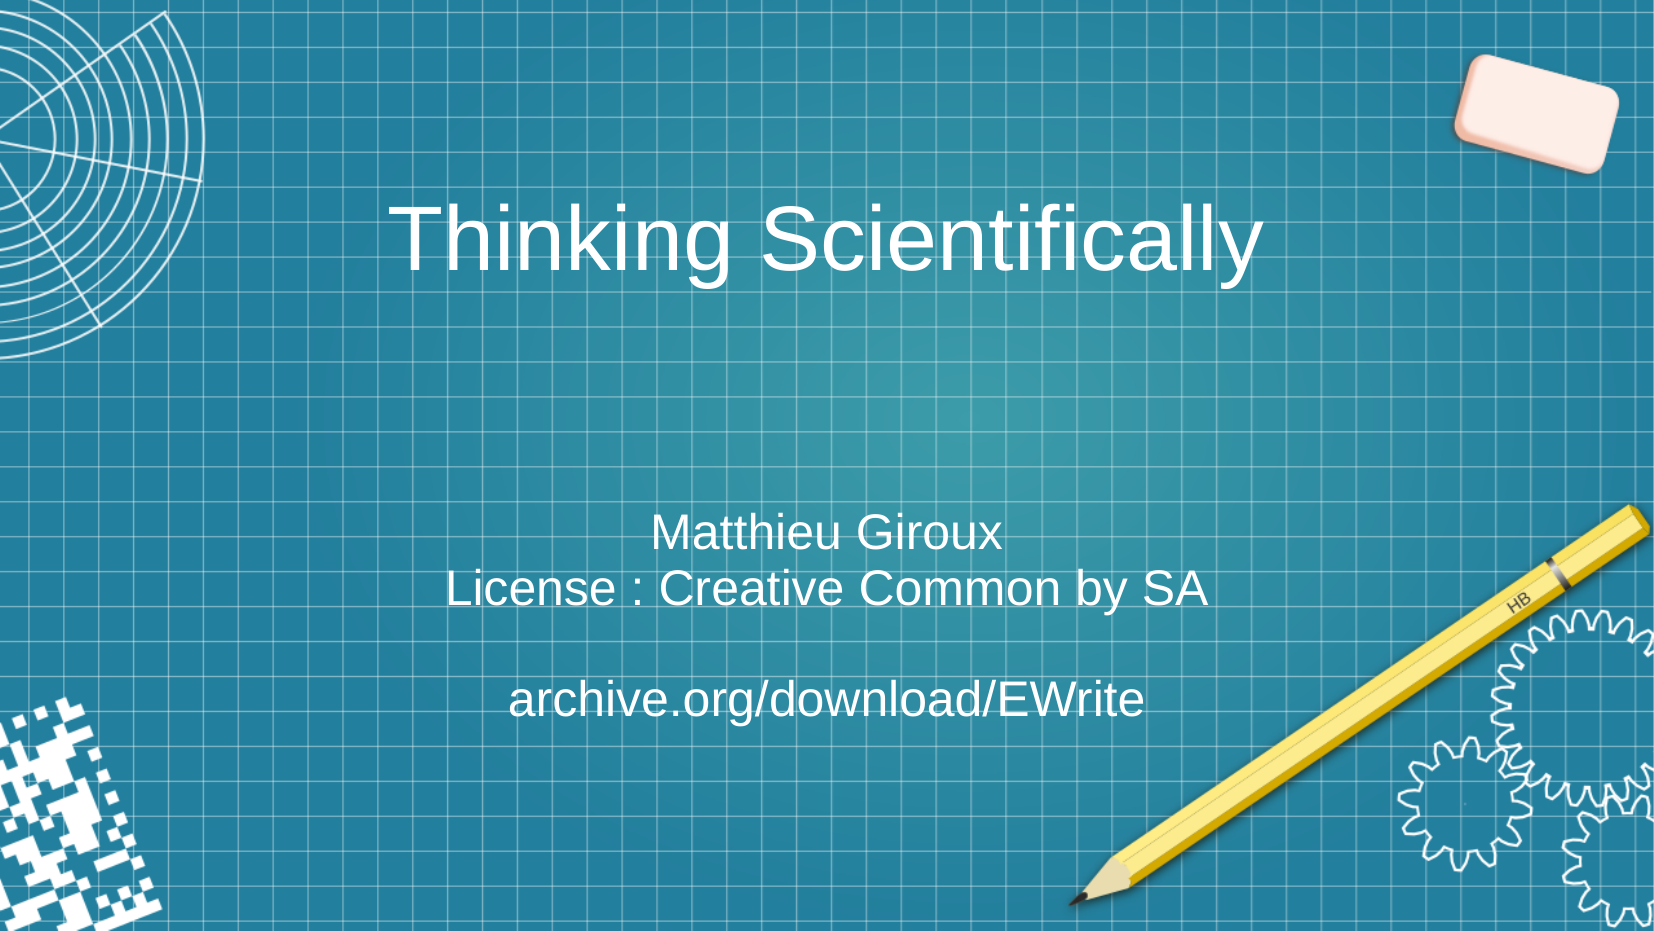

# Thinking Scientifically
Matthieu Giroux
License : Creative Common by SA
archive.org/download/EWrite